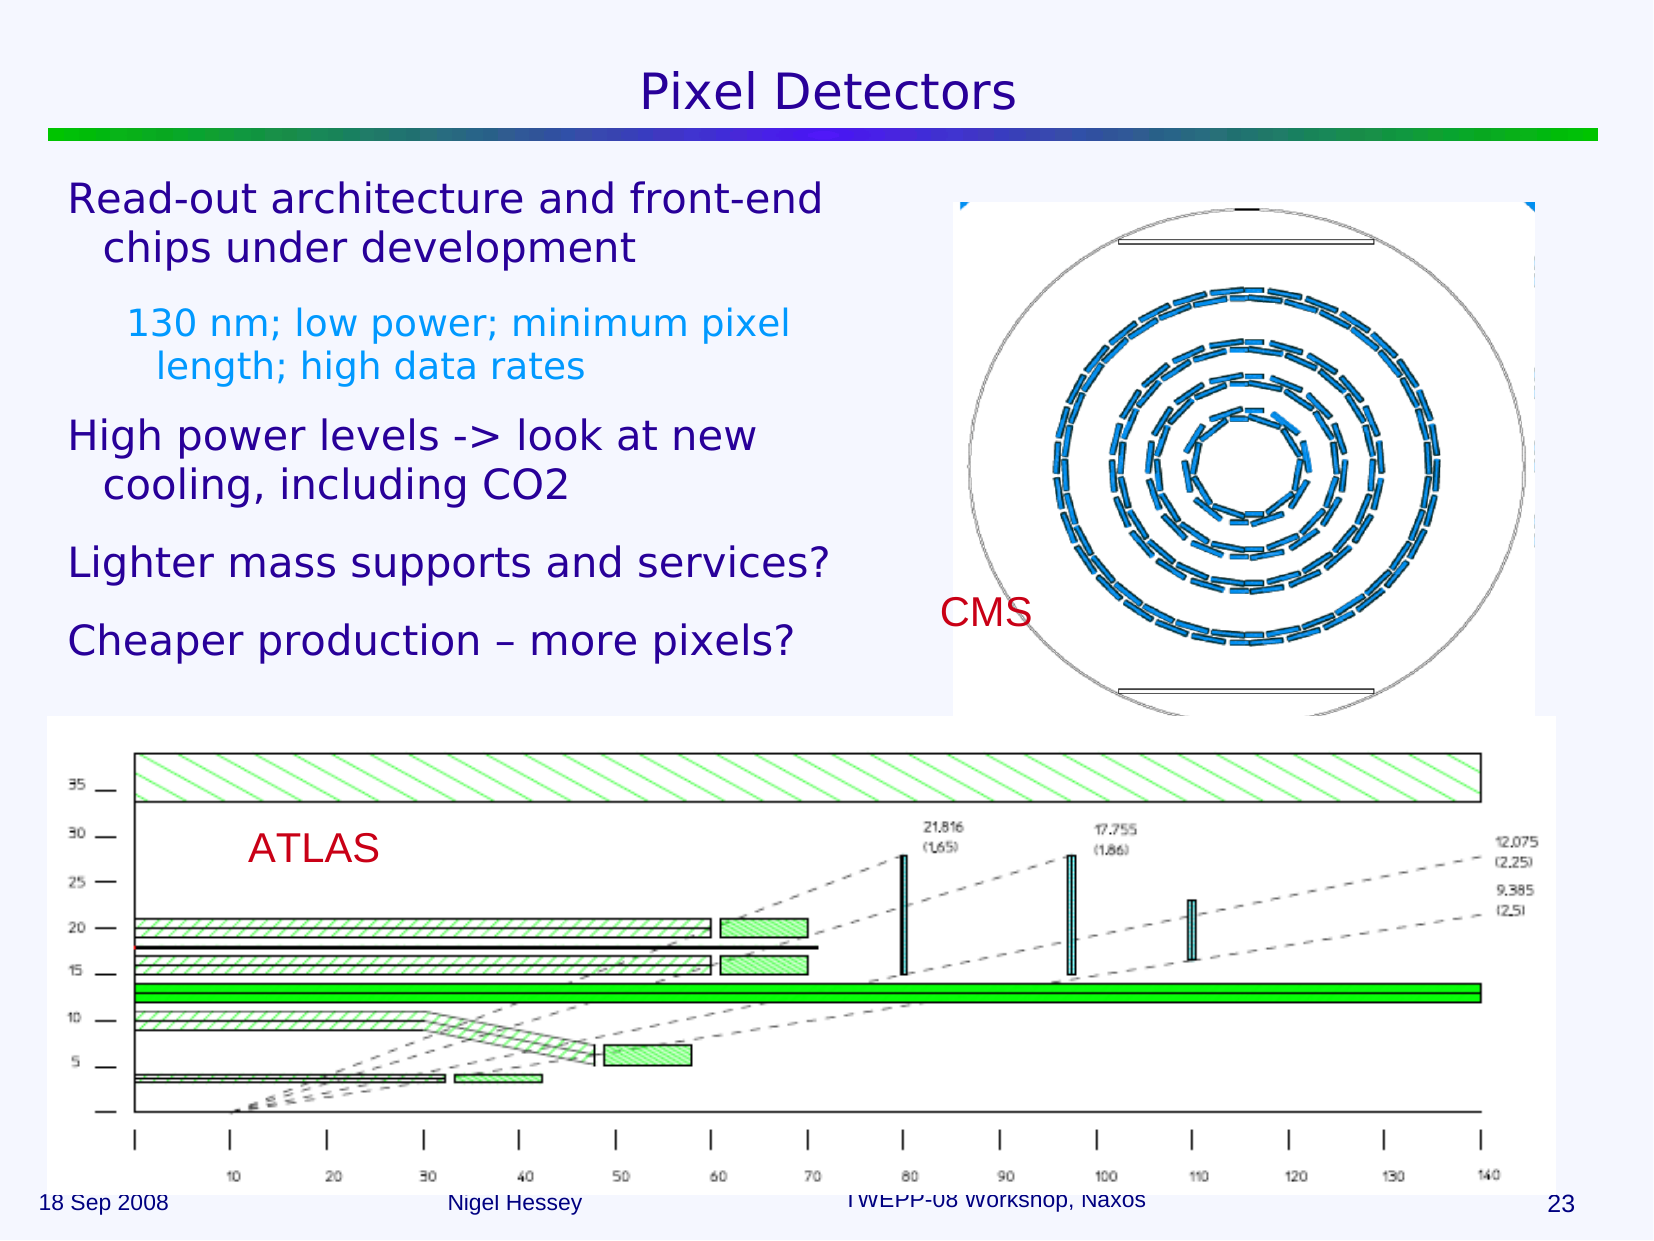

# Pixel Detectors
Read-out architecture and front-end chips under development
130 nm; low power; minimum pixel length; high data rates
High power levels -> look at new cooling, including CO2
Lighter mass supports and services?
Cheaper production – more pixels?
CMS
ATLAS